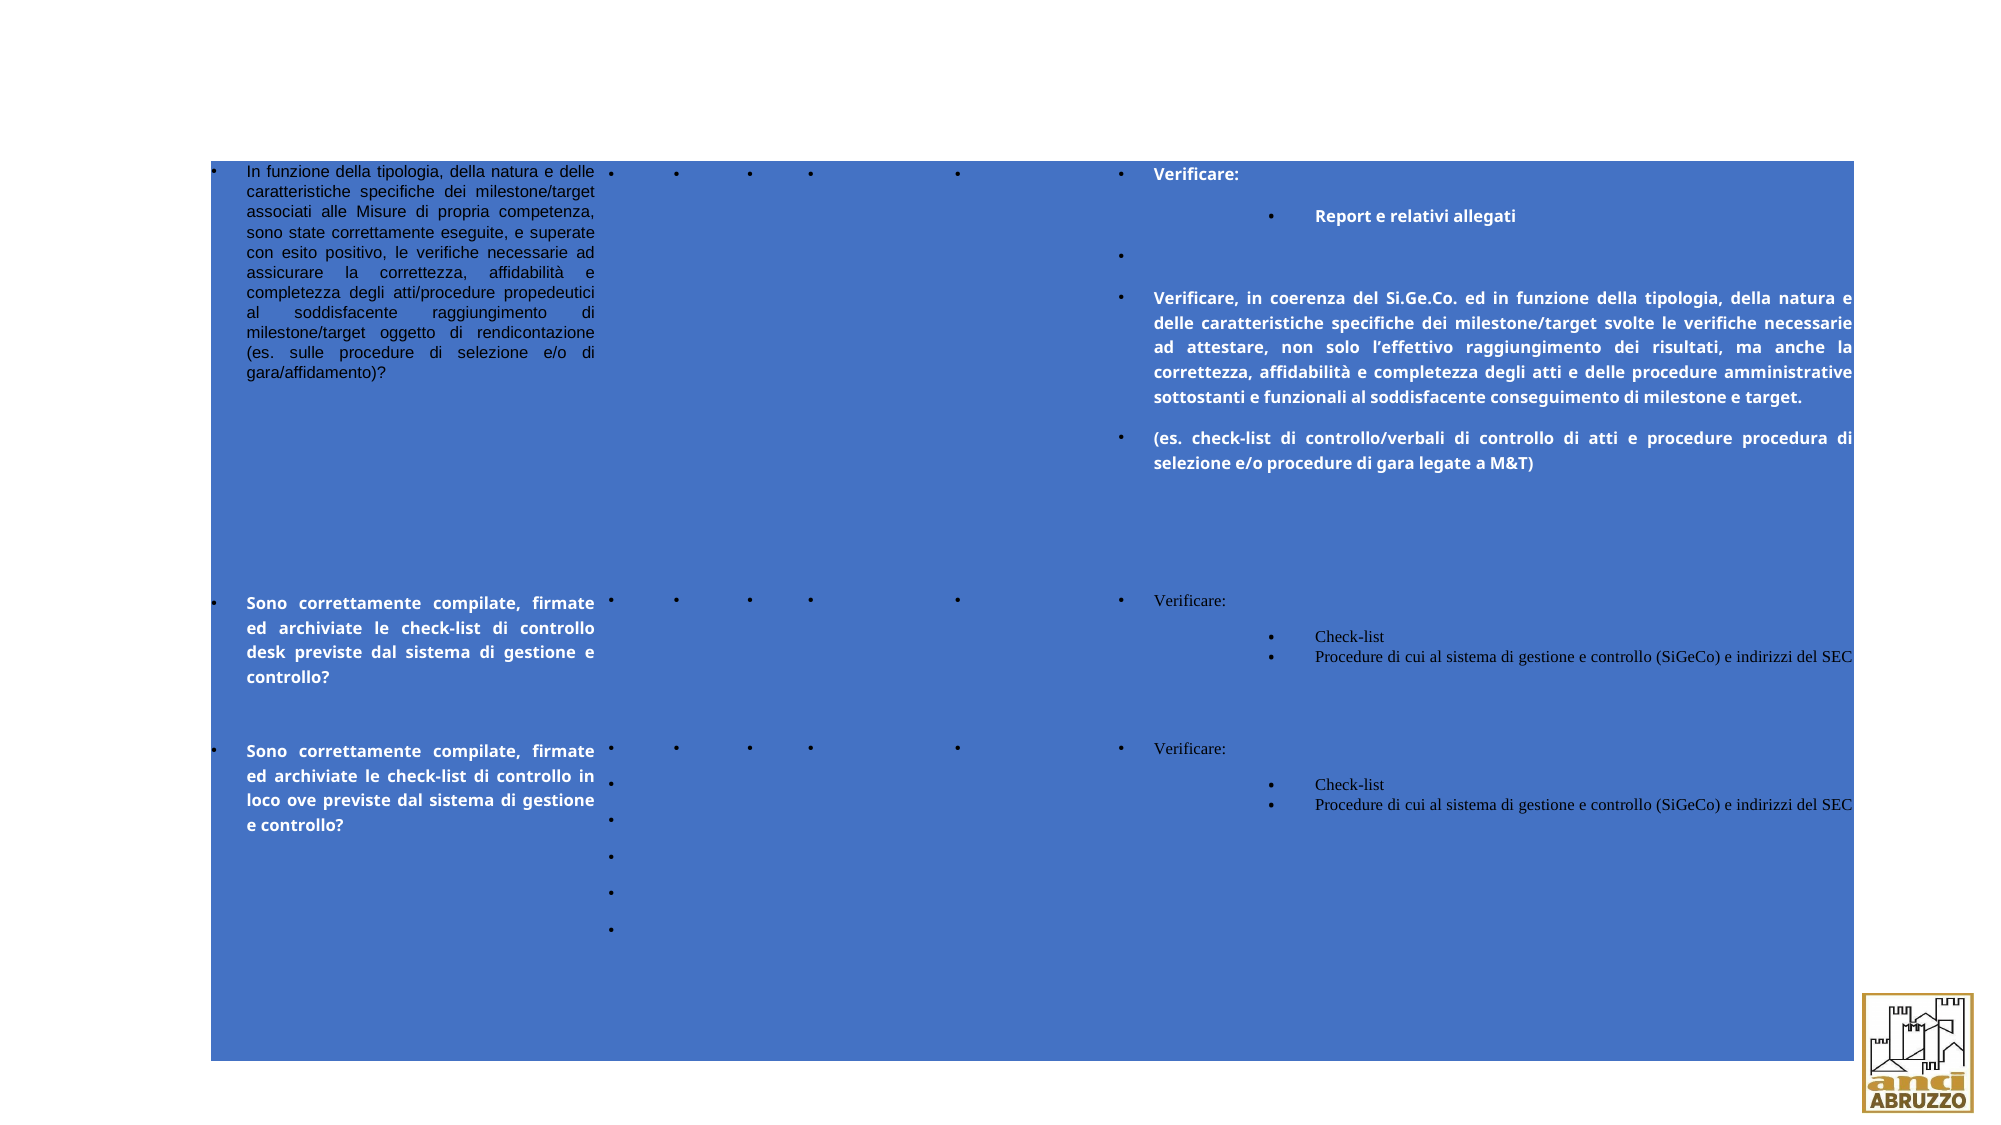

| In funzione della tipologia, della natura e delle caratteristiche specifiche dei milestone/target associati alle Misure di propria competenza, sono state correttamente eseguite, e superate con esito positivo, le verifiche necessarie ad assicurare la correttezza, affidabilità e completezza degli atti/procedure propedeutici al soddisfacente raggiungimento di milestone/target oggetto di rendicontazione (es. sulle procedure di selezione e/o di gara/affidamento)? | | | | | | Verificare: Report e relativi allegati   Verificare, in coerenza del Si.Ge.Co. ed in funzione della tipologia, della natura e delle caratteristiche specifiche dei milestone/target svolte le verifiche necessarie ad attestare, non solo l’effettivo raggiungimento dei risultati, ma anche la correttezza, affidabilità e completezza degli atti e delle procedure amministrative sottostanti e funzionali al soddisfacente conseguimento di milestone e target. (es. check-list di controllo/verbali di controllo di atti e procedure procedura di selezione e/o procedure di gara legate a M&T) |
| --- | --- | --- | --- | --- | --- | --- |
| Sono correttamente compilate, firmate ed archiviate le check-list di controllo desk previste dal sistema di gestione e controllo? | | | | | | Verificare: Check-list Procedure di cui al sistema di gestione e controllo (SiGeCo) e indirizzi del SEC |
| Sono correttamente compilate, firmate ed archiviate le check-list di controllo in loco ove previste dal sistema di gestione e controllo? | | | | | | Verificare: Check-list Procedure di cui al sistema di gestione e controllo (SiGeCo) e indirizzi del SEC |